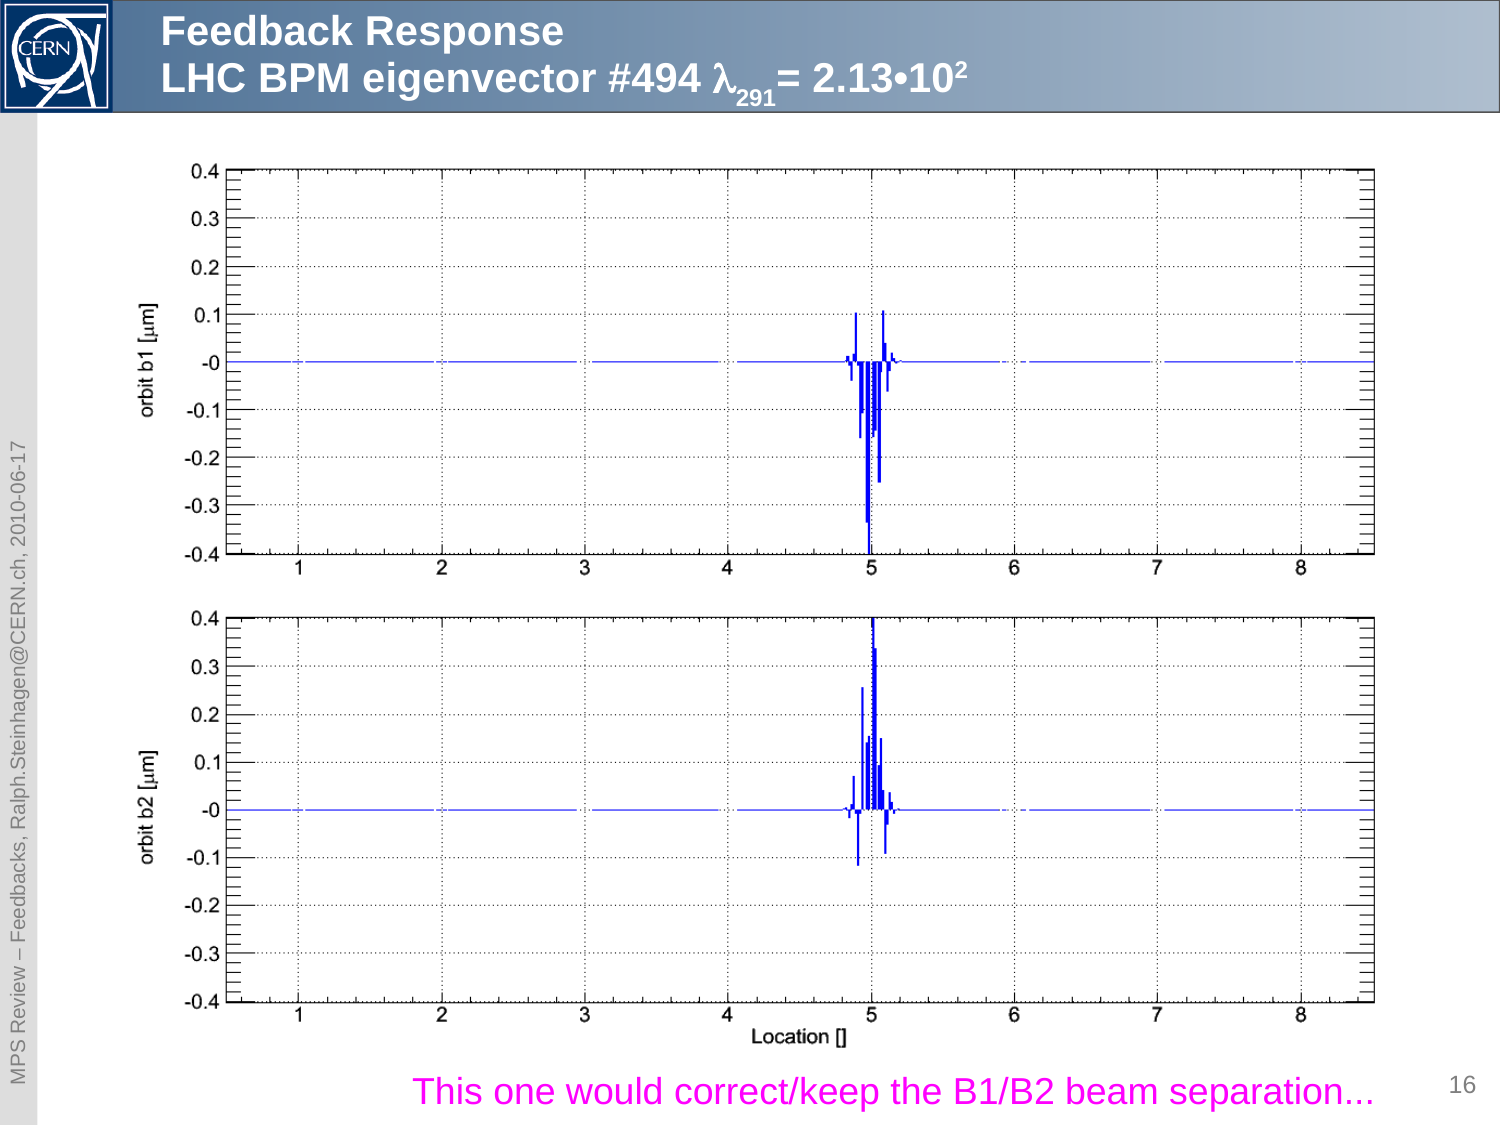

# Feedback Response LHC BPM eigenvector #494 l291= 2.13•102
This one would correct/keep the B1/B2 beam separation...